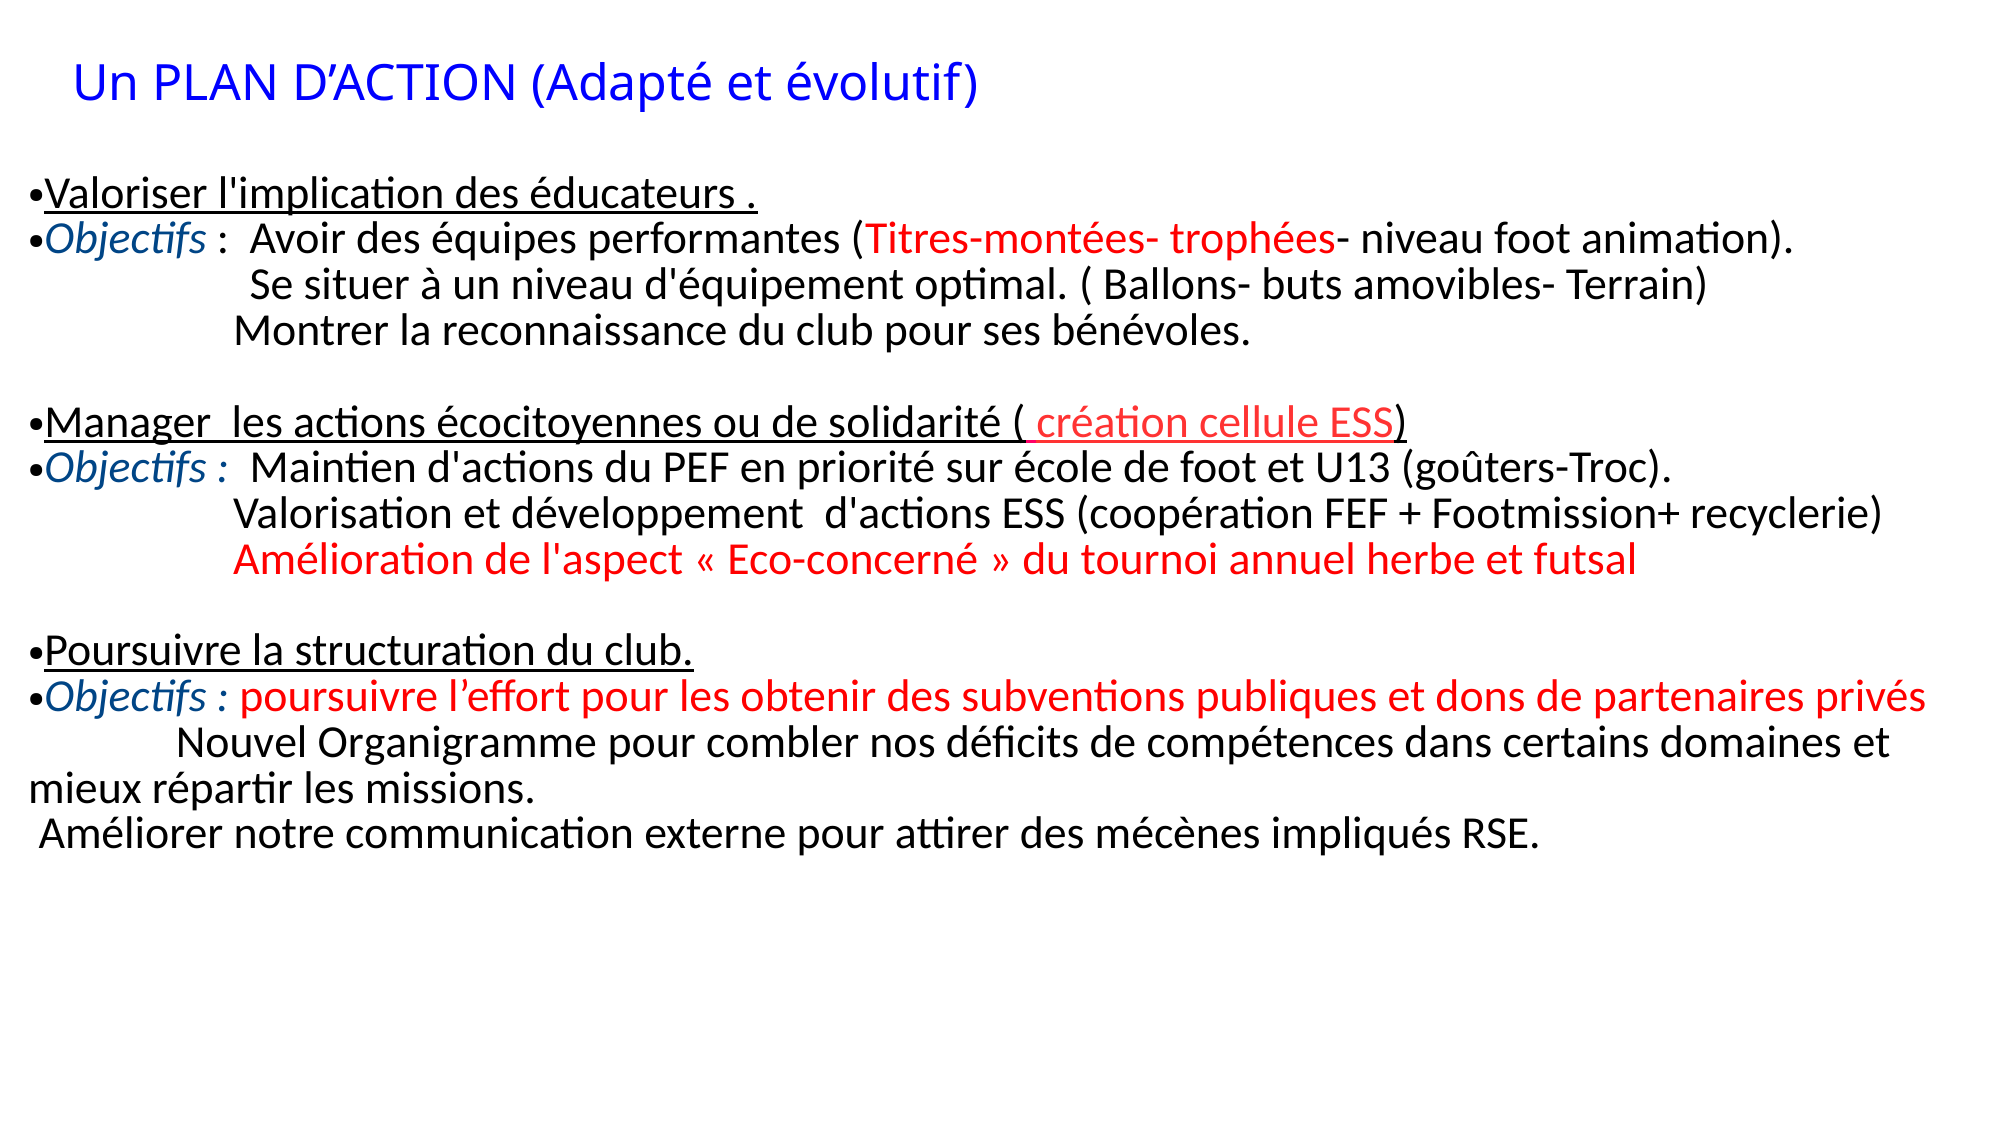

Un PLAN D’ACTION (Adapté et évolutif)
Valoriser l'implication des éducateurs .
Objectifs : Avoir des équipes performantes (Titres-montées- trophées- niveau foot animation).
	 		Se situer à un niveau d'équipement optimal. ( Ballons- buts amovibles- Terrain)
 Montrer la reconnaissance du club pour ses bénévoles.
Manager les actions écocitoyennes ou de solidarité ( création cellule ESS)
Objectifs :  Maintien d'actions du PEF en priorité sur école de foot et U13 (goûters-Troc).
 Valorisation et développement d'actions ESS (coopération FEF + Footmission+ recyclerie)
 Amélioration de l'aspect « Eco-concerné » du tournoi annuel herbe et futsal
Poursuivre la structuration du club.
Objectifs : poursuivre l’effort pour les obtenir des subventions publiques et dons de partenaires privés
	 	Nouvel Organigramme pour combler nos déficits de compétences dans certains domaines et mieux répartir les missions.
 Améliorer notre communication externe pour attirer des mécènes impliqués RSE.